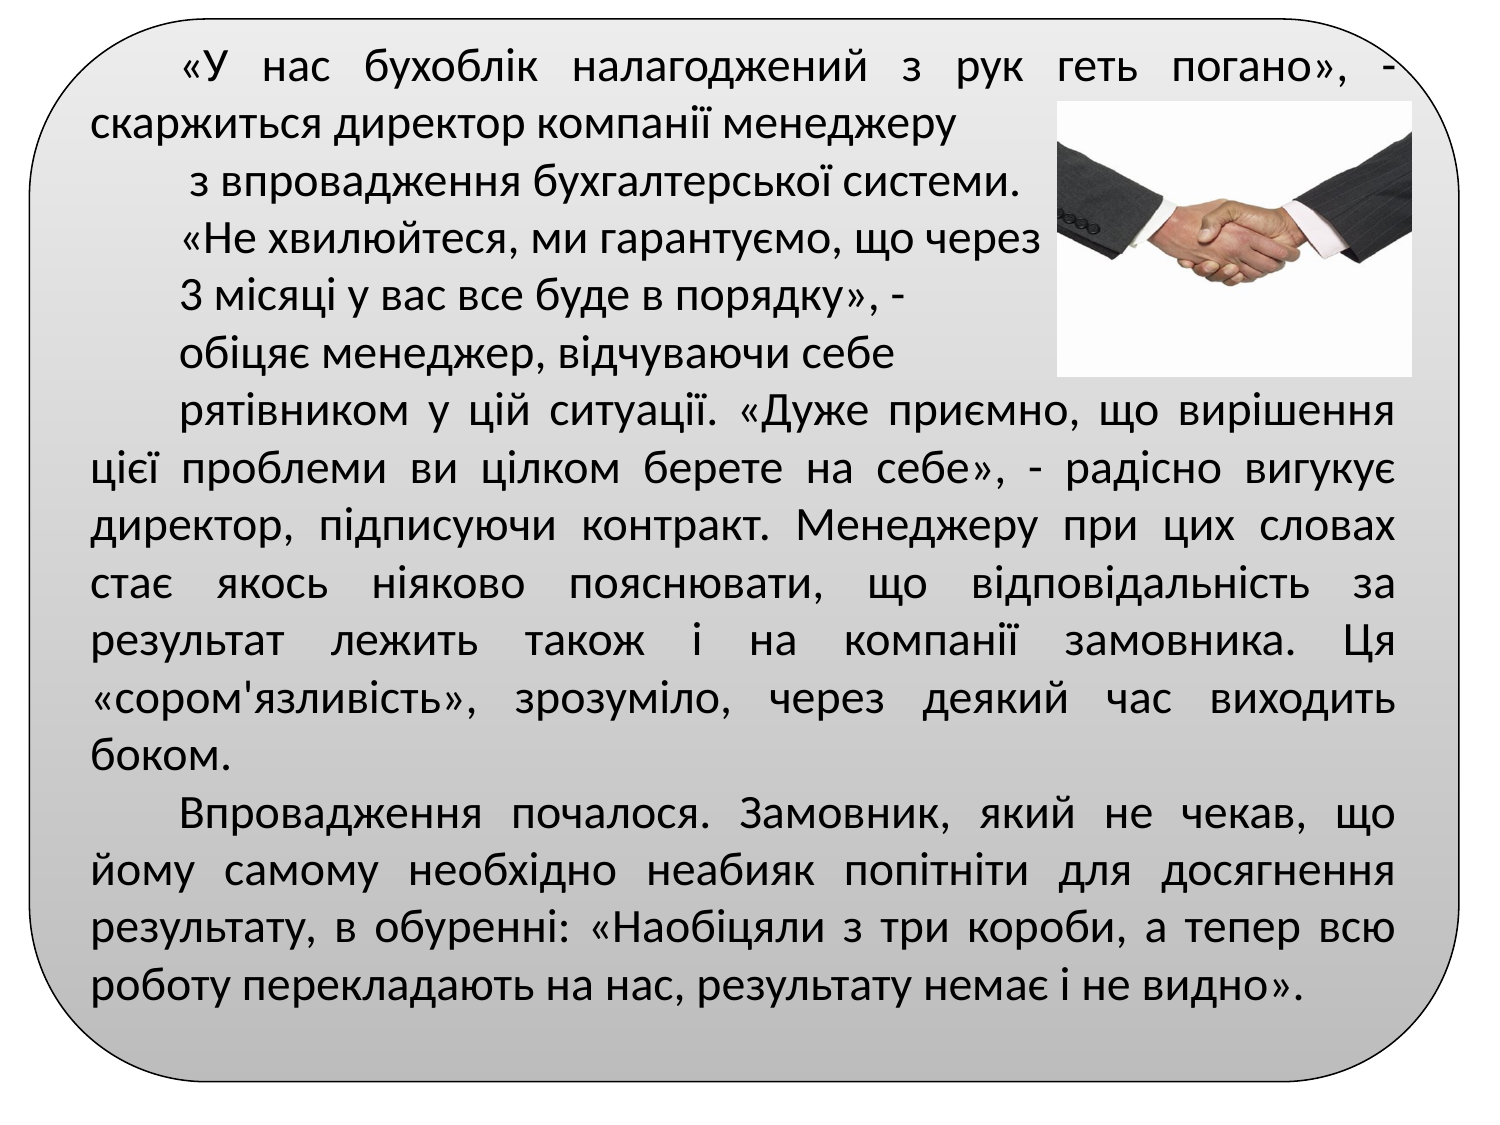

«У нас бухоблік налагоджений з рук геть погано», - скаржиться директор компанії менеджеру
 з впровадження бухгалтерської системи.
«Не хвилюйтеся, ми гарантуємо, що через
3 місяці у вас все буде в порядку», -
обіцяє менеджер, відчуваючи себе
рятівником у цій ситуації. «Дуже приємно, що вирішення цієї проблеми ви цілком берете на себе», - радісно вигукує директор, підписуючи контракт. Менеджеру при цих словах стає якось ніяково пояснювати, що відповідальність за результат лежить також і на компанії замовника. Ця «сором'язливість», зрозуміло, через деякий час виходить боком.
Впровадження почалося. Замовник, який не чекав, що йому самому необхідно неабияк попітніти для досягнення результату, в обуренні: «Наобіцяли з три короби, а тепер всю роботу перекладають на нас, результату немає і не видно».